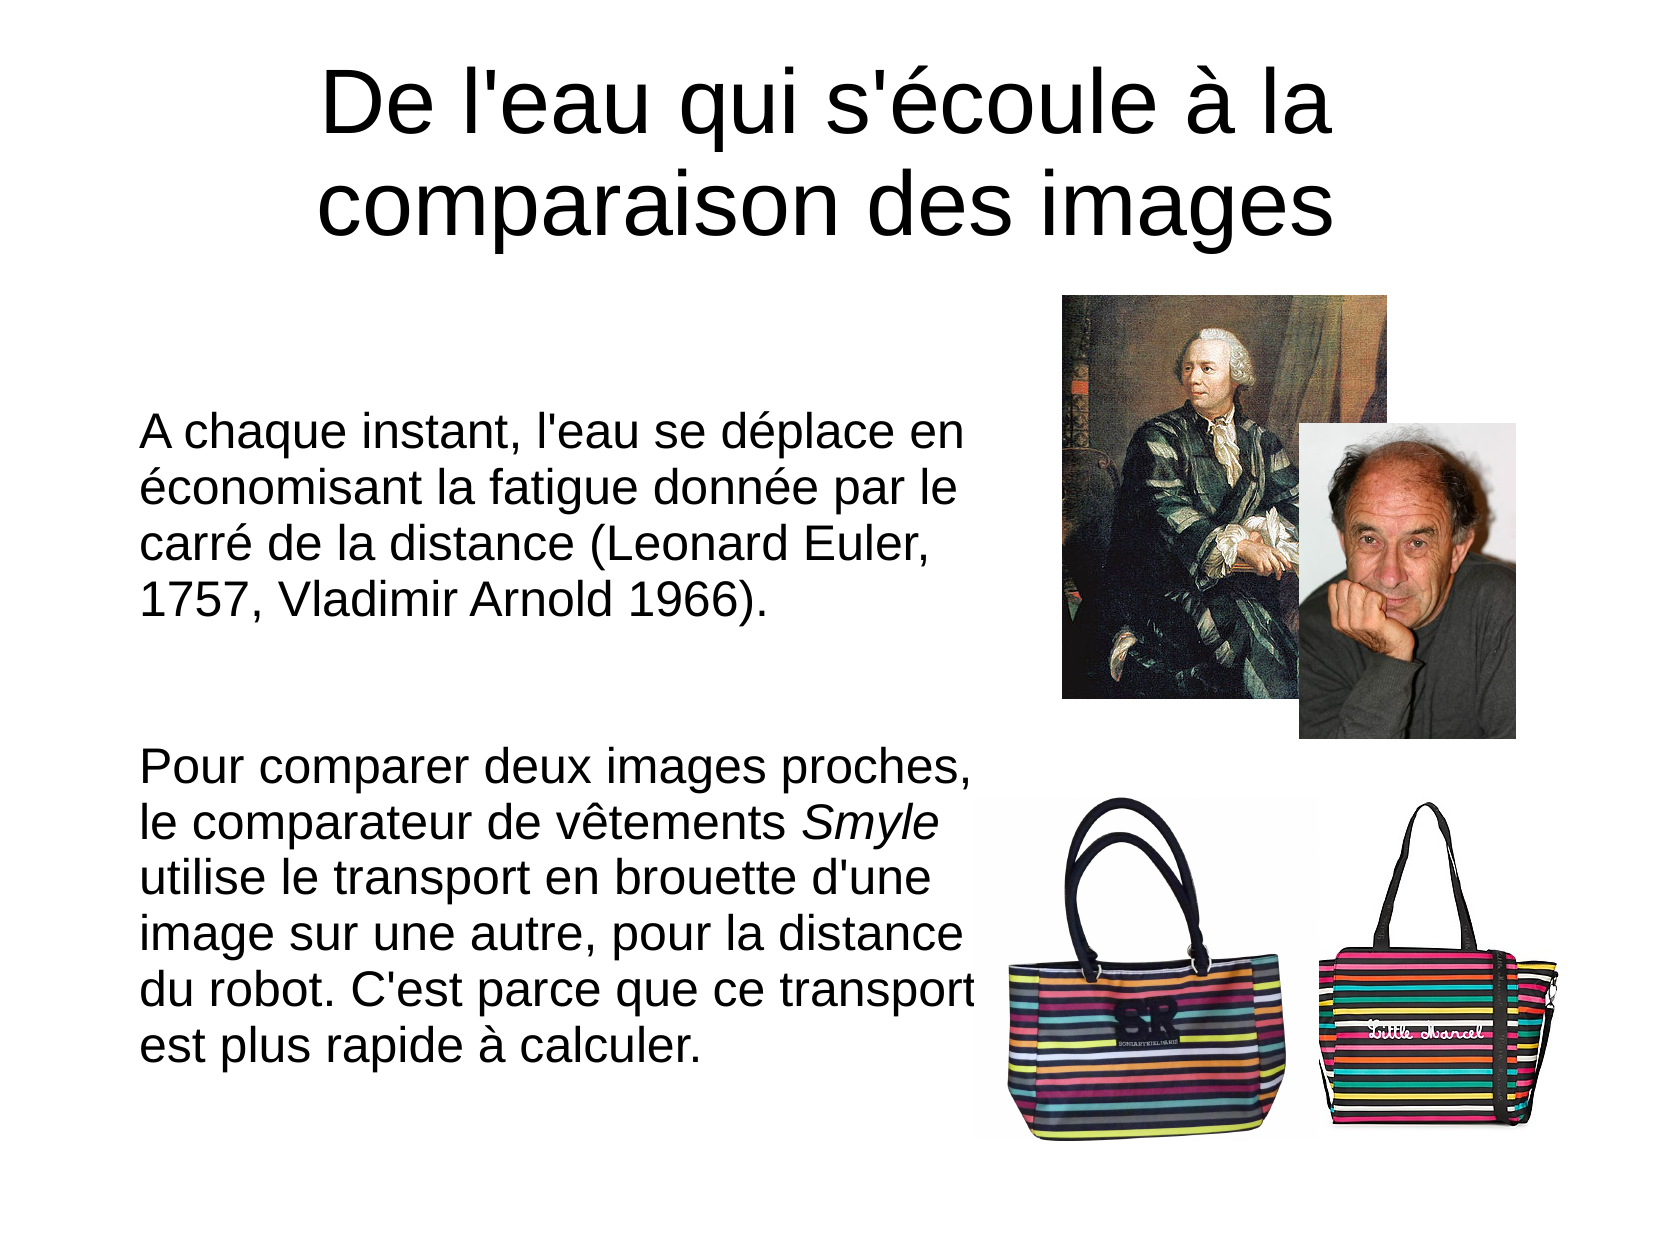

# De l'eau qui s'écoule à la comparaison des images
A chaque instant, l'eau se déplace en économisant la fatigue donnée par le carré de la distance (Leonard Euler, 1757, Vladimir Arnold 1966).
Pour comparer deux images proches, le comparateur de vêtements Smyle utilise le transport en brouette d'une image sur une autre, pour la distance du robot. C'est parce que ce transport est plus rapide à calculer.